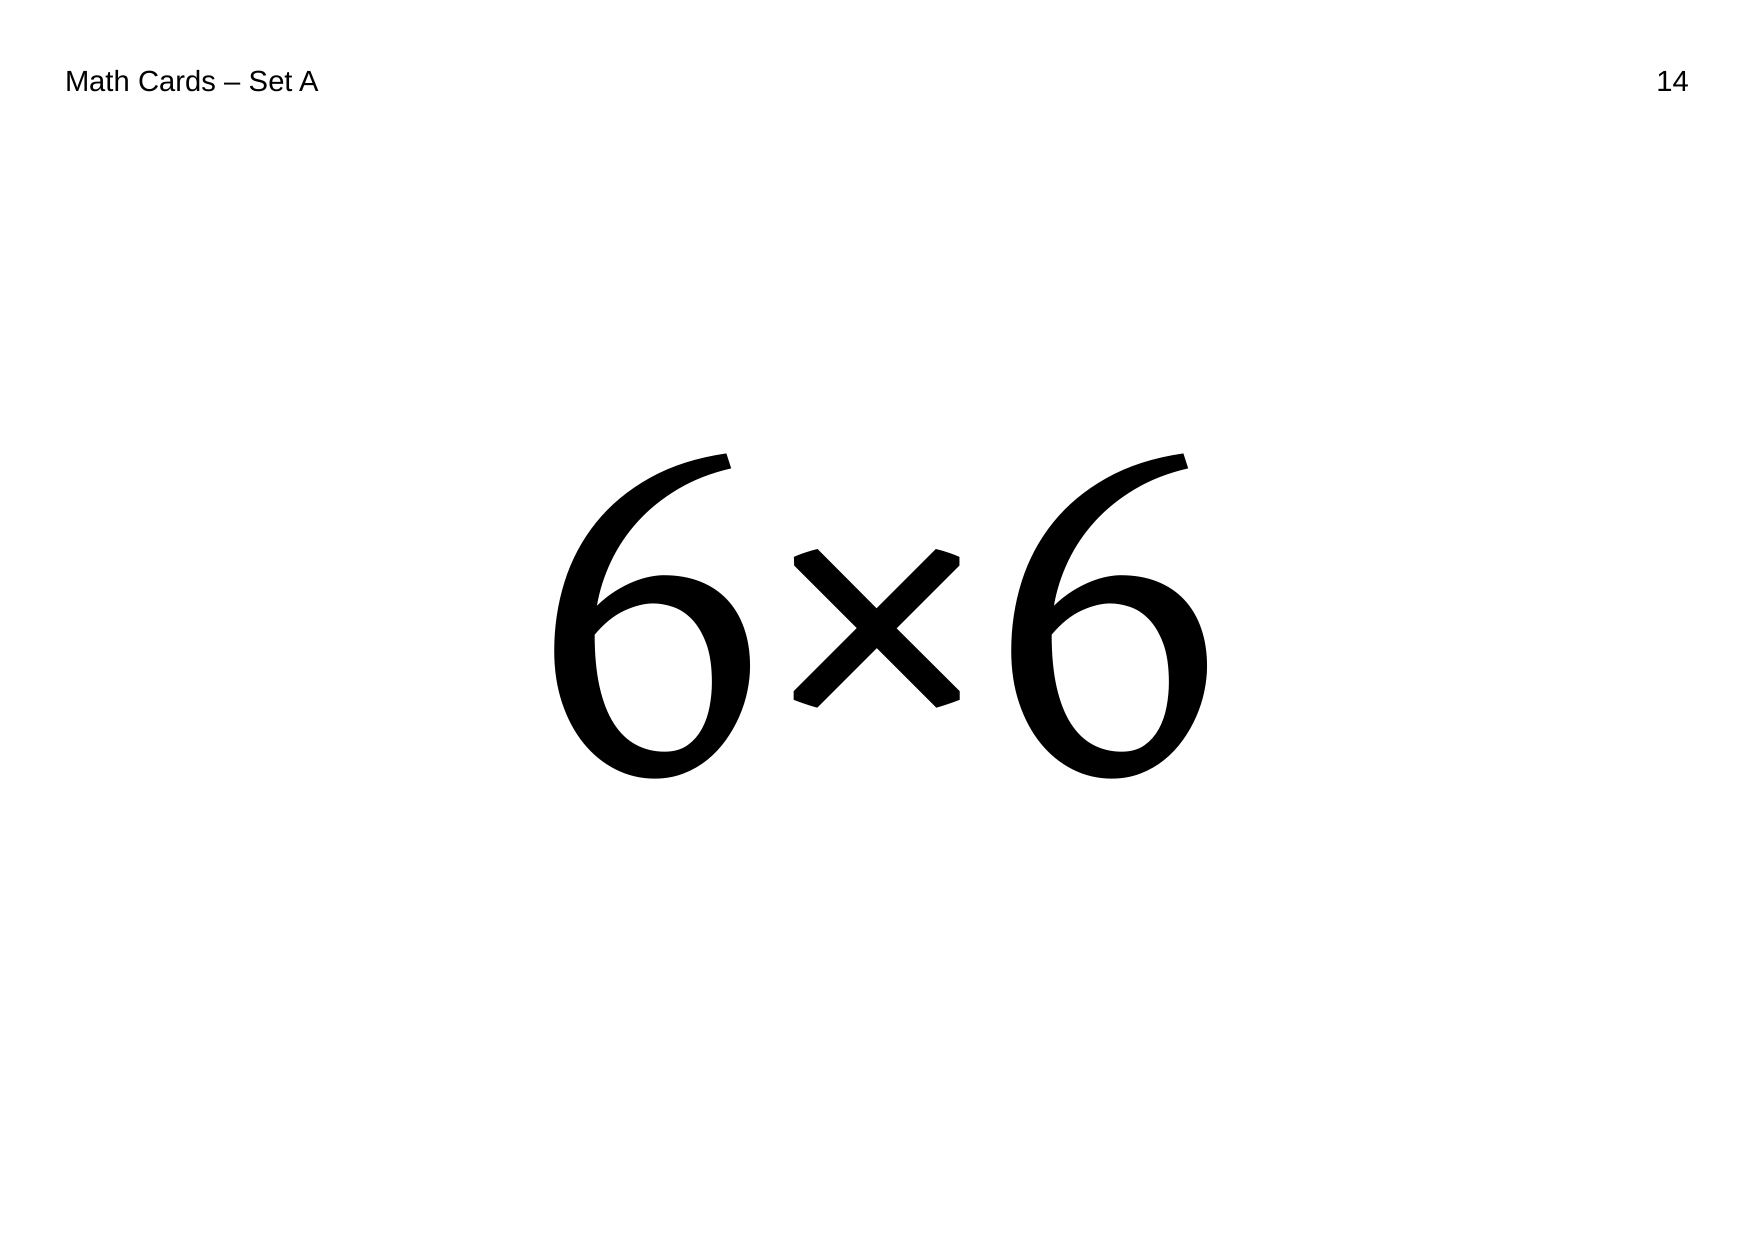

Math Cards – Set A
14
6×6